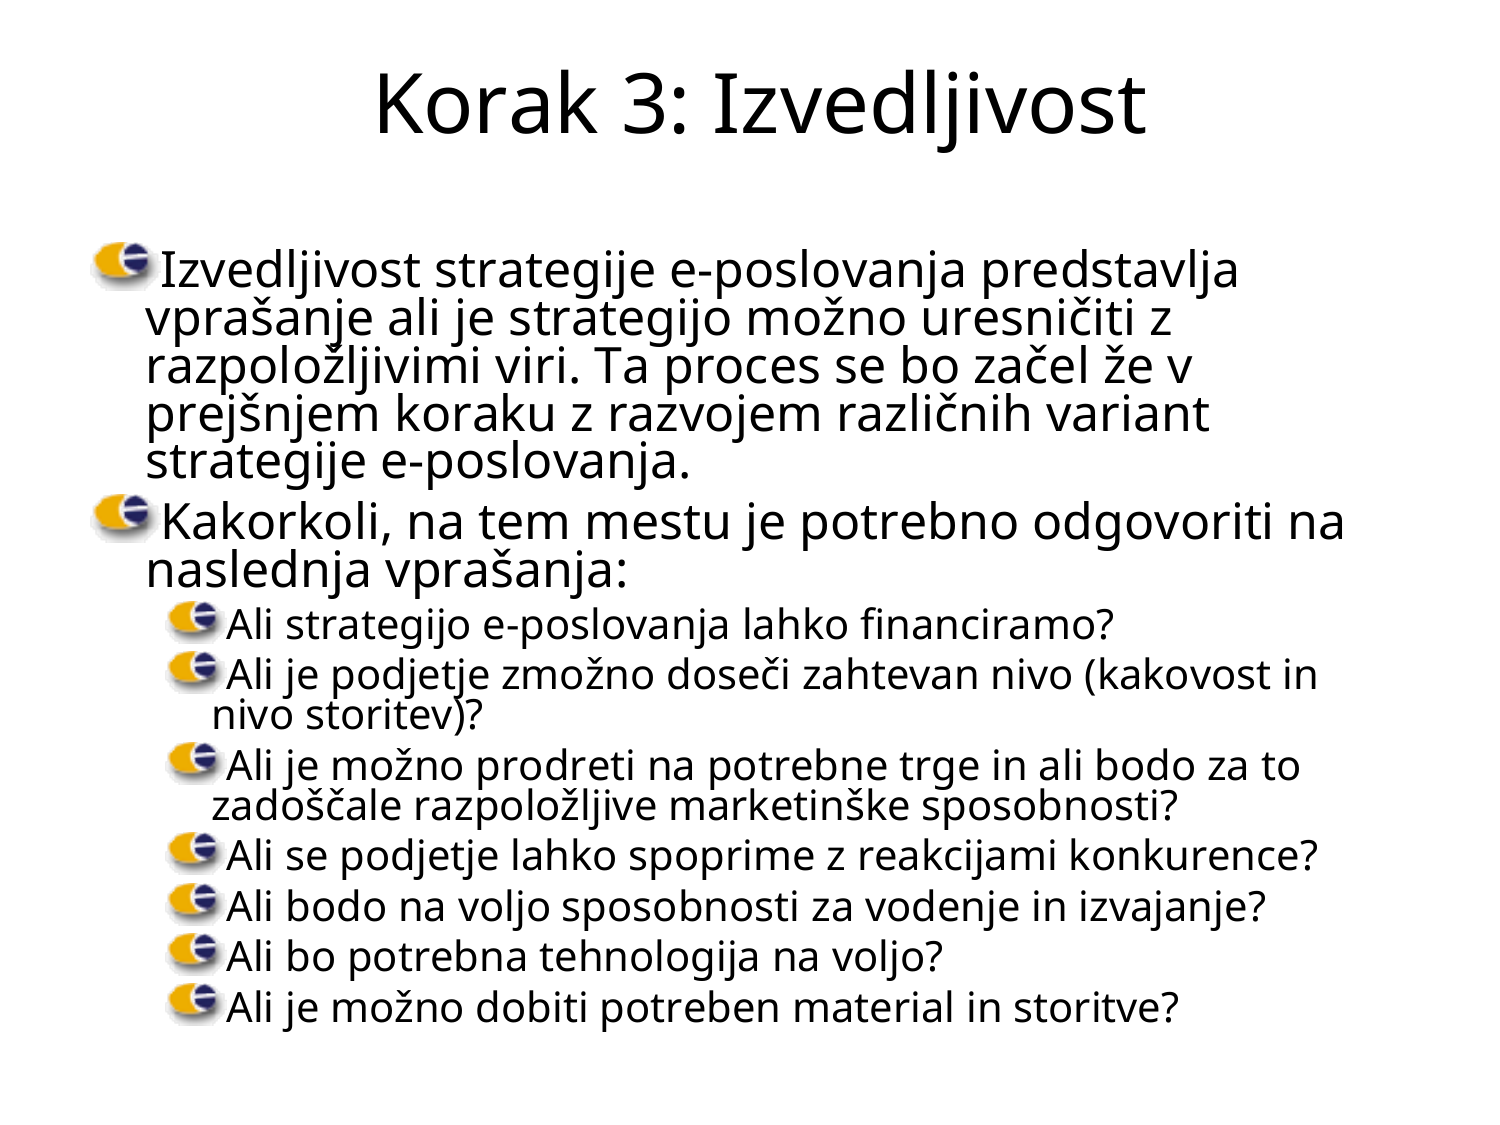

# Korak 3: Izvedljivost
Izvedljivost strategije e-poslovanja predstavlja vprašanje ali je strategijo možno uresničiti z razpoložljivimi viri. Ta proces se bo začel že v prejšnjem koraku z razvojem različnih variant strategije e-poslovanja.
Kakorkoli, na tem mestu je potrebno odgovoriti na naslednja vprašanja:
Ali strategijo e-poslovanja lahko financiramo?
Ali je podjetje zmožno doseči zahtevan nivo (kakovost in nivo storitev)?
Ali je možno prodreti na potrebne trge in ali bodo za to zadoščale razpoložljive marketinške sposobnosti?
Ali se podjetje lahko spoprime z reakcijami konkurence?
Ali bodo na voljo sposobnosti za vodenje in izvajanje?
Ali bo potrebna tehnologija na voljo?
Ali je možno dobiti potreben material in storitve?